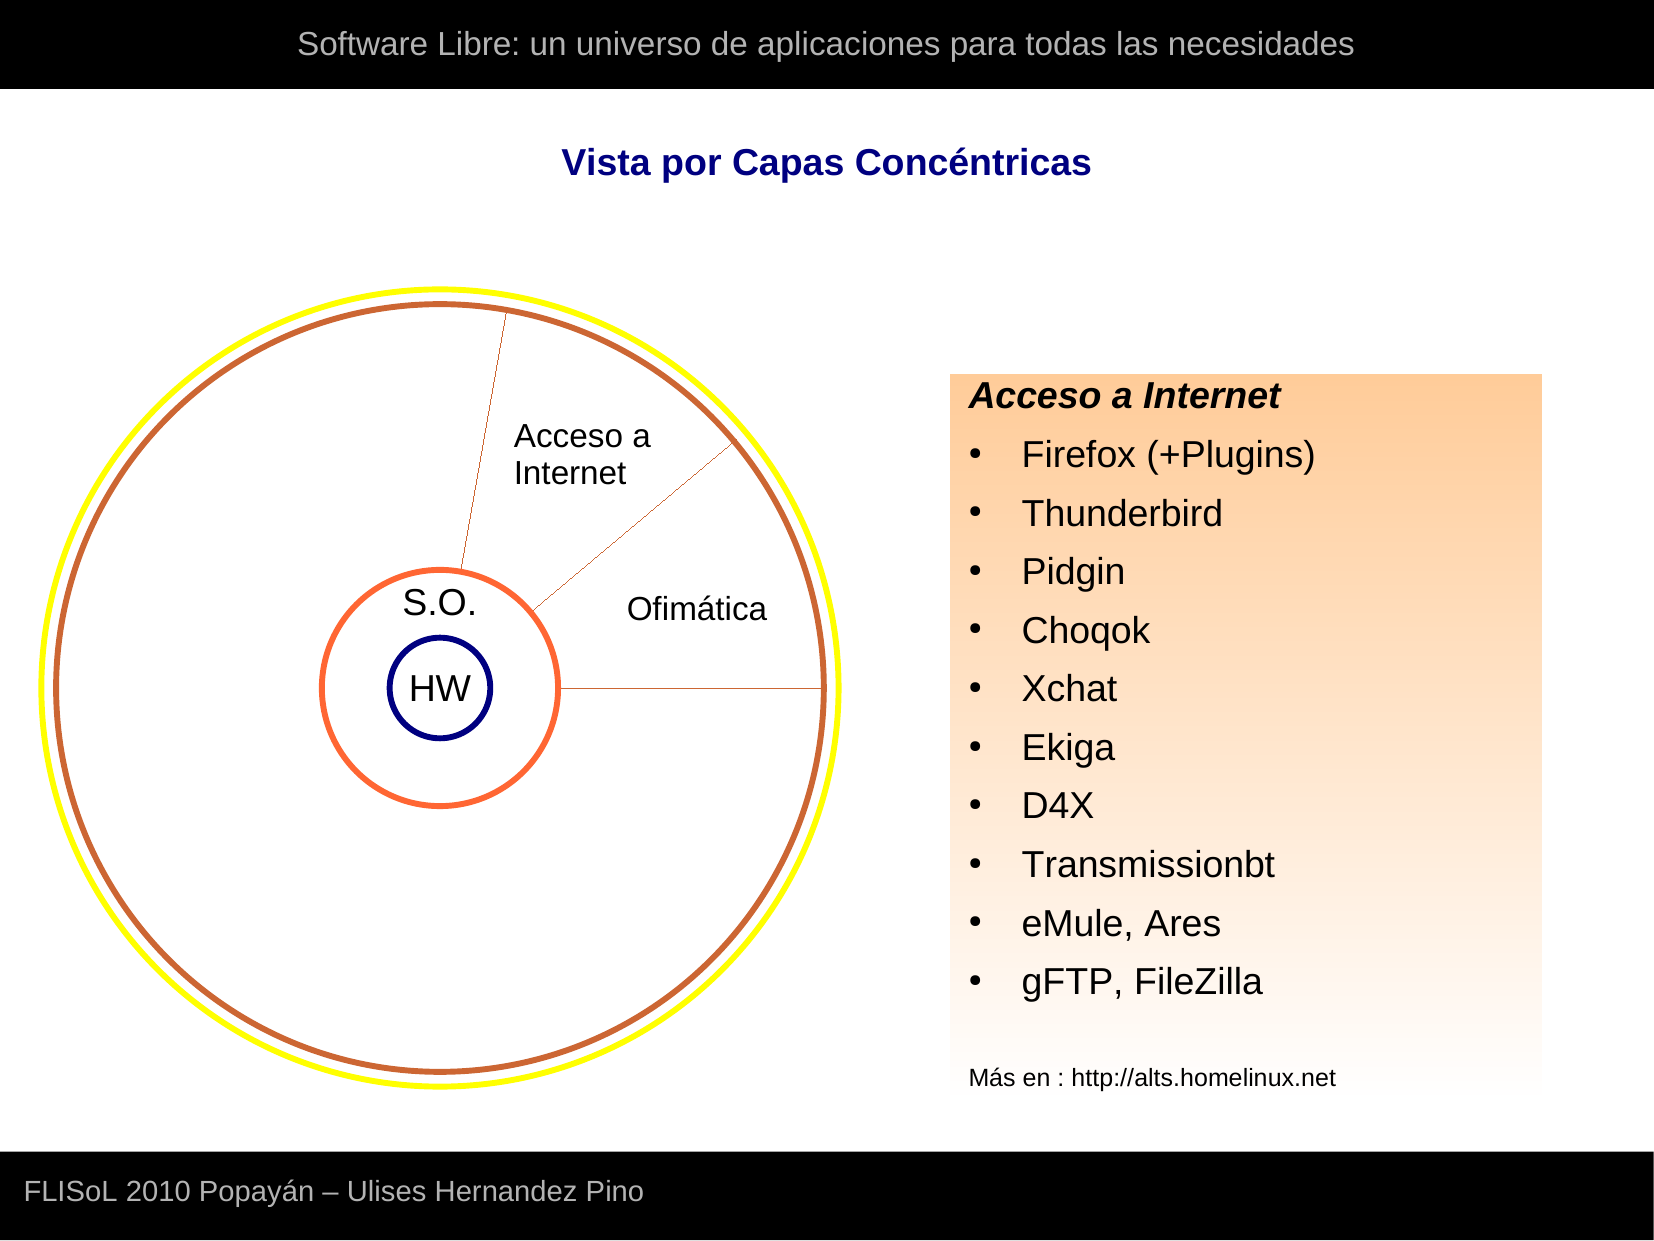

Vista por Capas Concéntricas
# Acceso a Internet
Firefox (+Plugins)
Thunderbird
Pidgin
Choqok
Xchat
Ekiga
D4X
Transmissionbt
eMule, Ares
gFTP, FileZilla
Más en : http://alts.homelinux.net
Acceso a
Internet
S.O.
Ofimática
HW